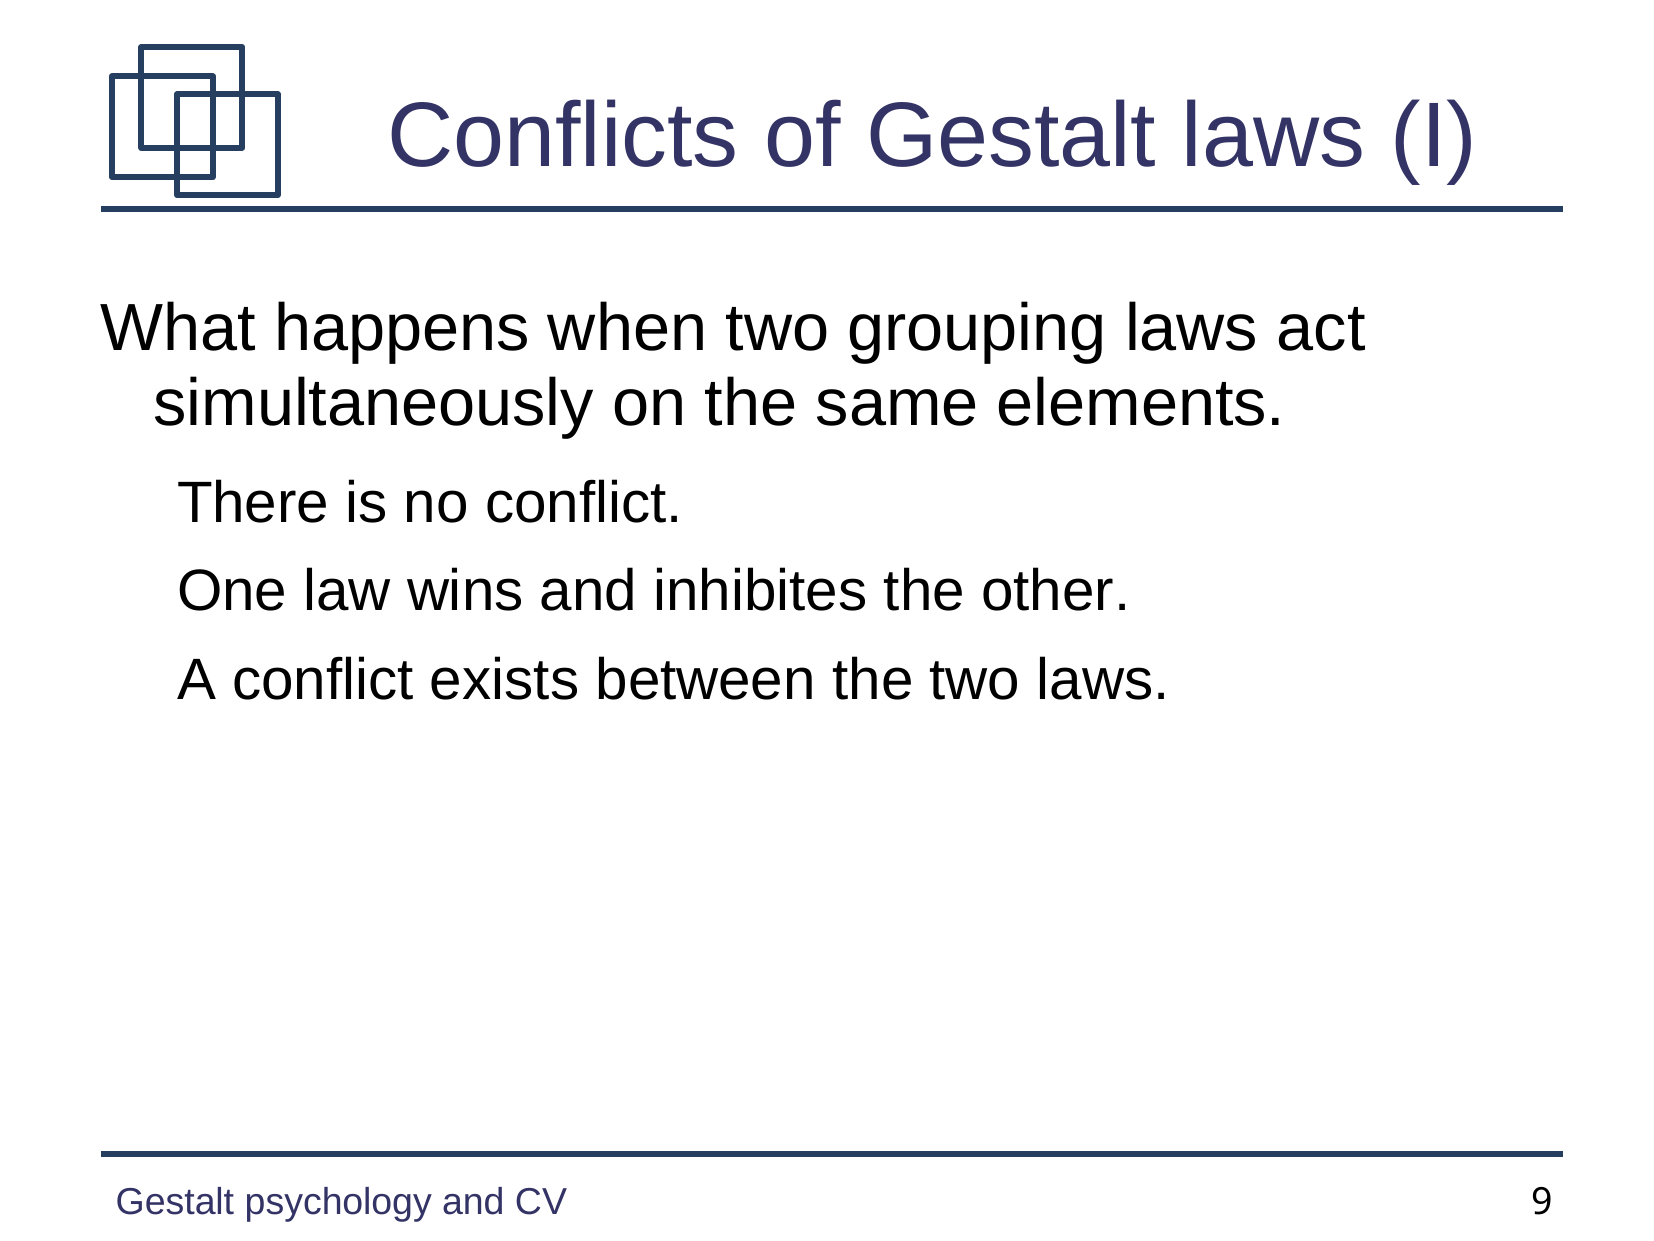

# Conflicts of Gestalt laws (I)
What happens when two grouping laws act simultaneously on the same elements.
There is no conflict.
One law wins and inhibites the other.
A conflict exists between the two laws.